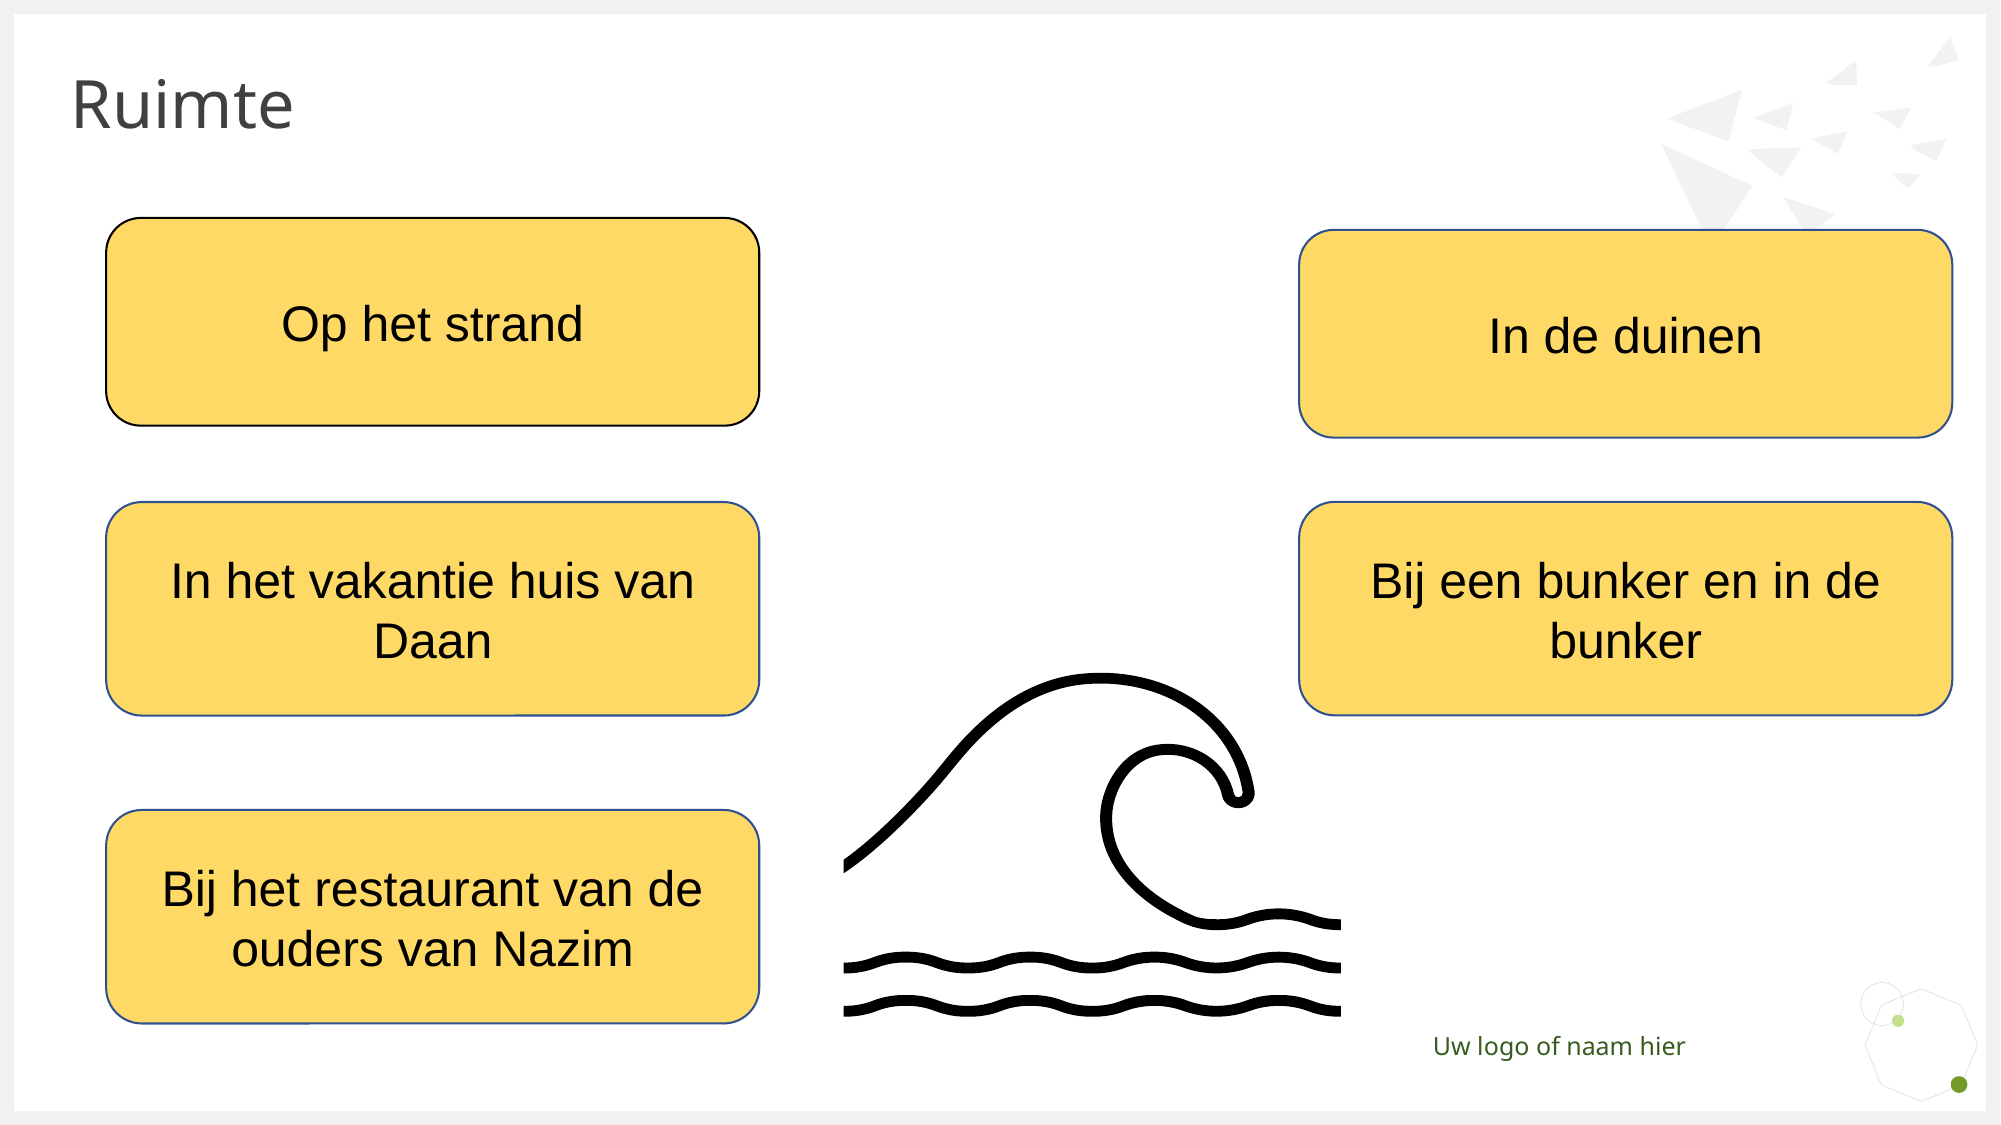

# Ruimte
Op het strand
In de duinen
Bij een bunker en in de bunker
In het vakantie huis van Daan
Bij het restaurant van de ouders van Nazim